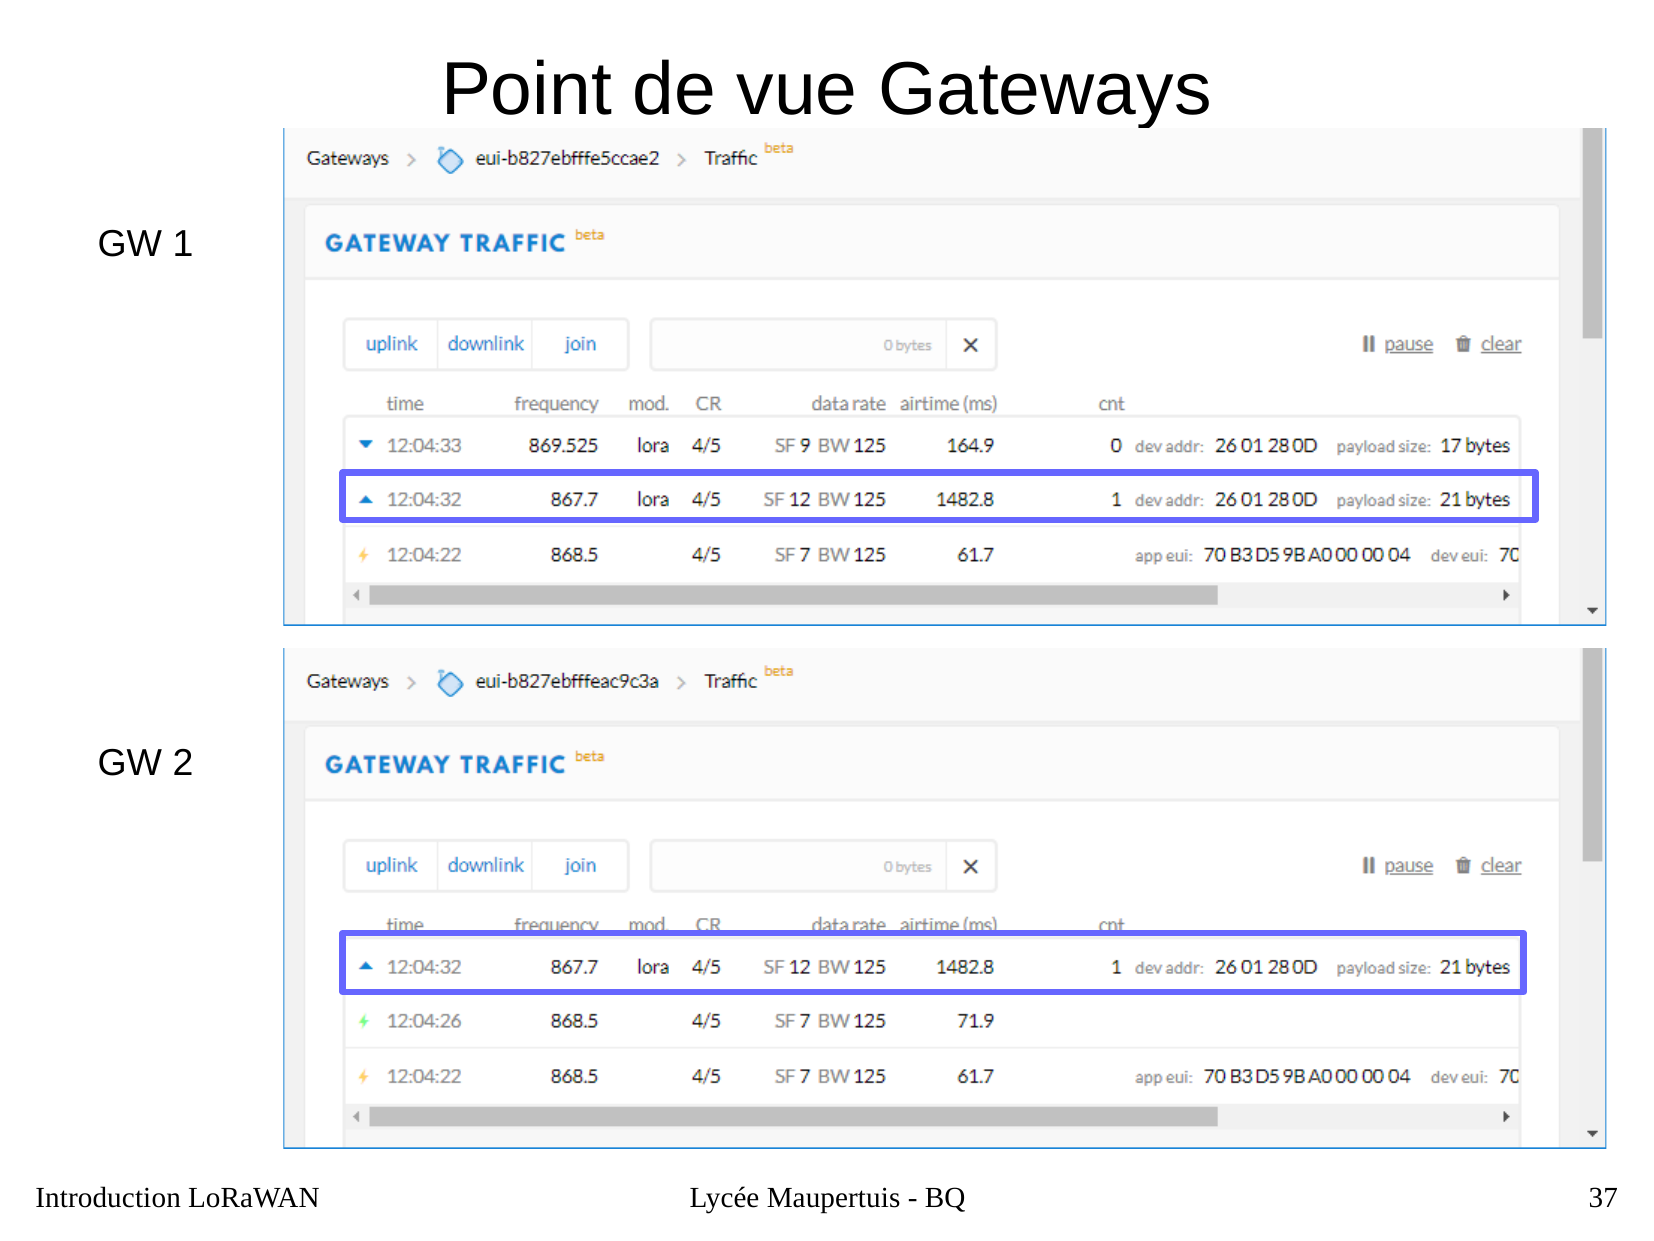

# Point de vue Gateways
GW 1
GW 2
Introduction LoRaWAN
Lycée Maupertuis - BQ
37